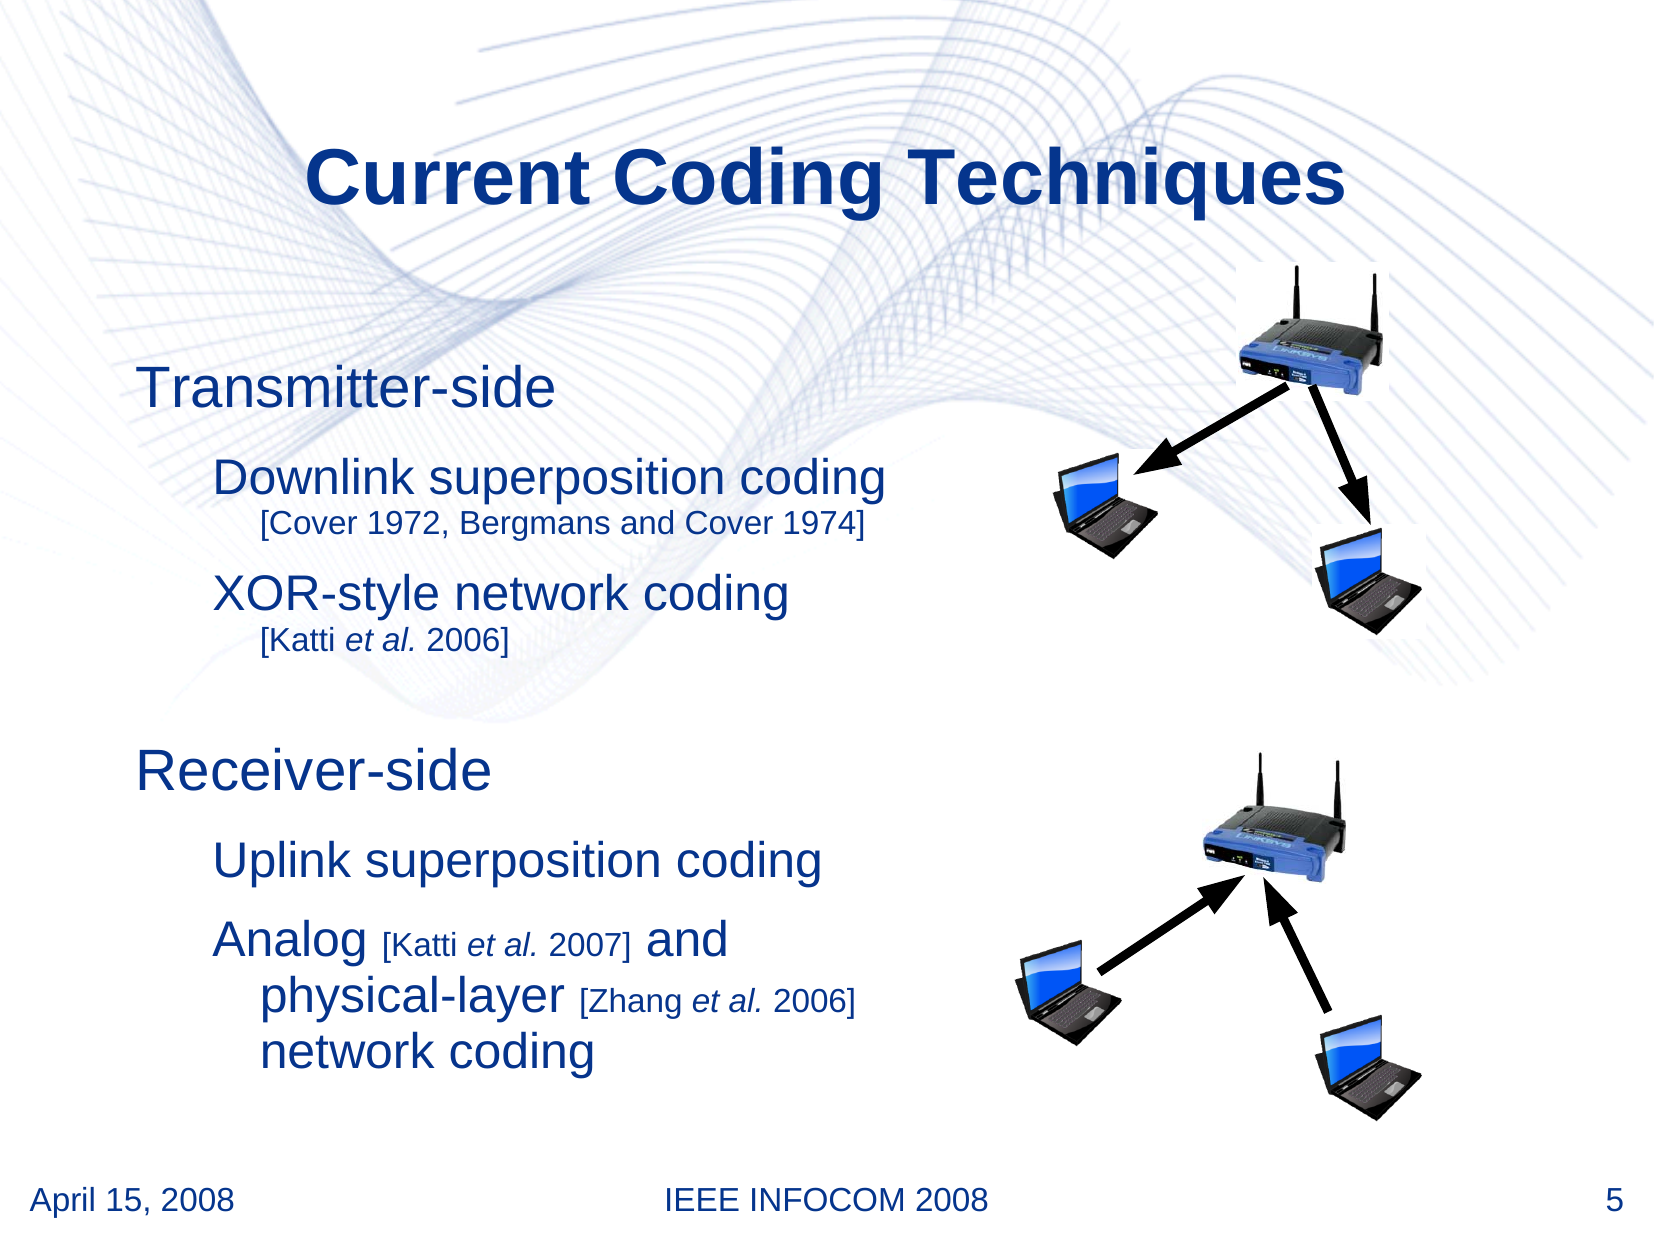

# Current Coding Techniques
Transmitter-side
Downlink superposition coding
[Cover 1972, Bergmans and Cover 1974]
XOR-style network coding
[Katti et al. 2006]
Receiver-side
Uplink superposition coding
Analog [Katti et al. 2007] and
physical-layer [Zhang et al. 2006]
network coding
April 15, 2008
IEEE INFOCOM 2008
5